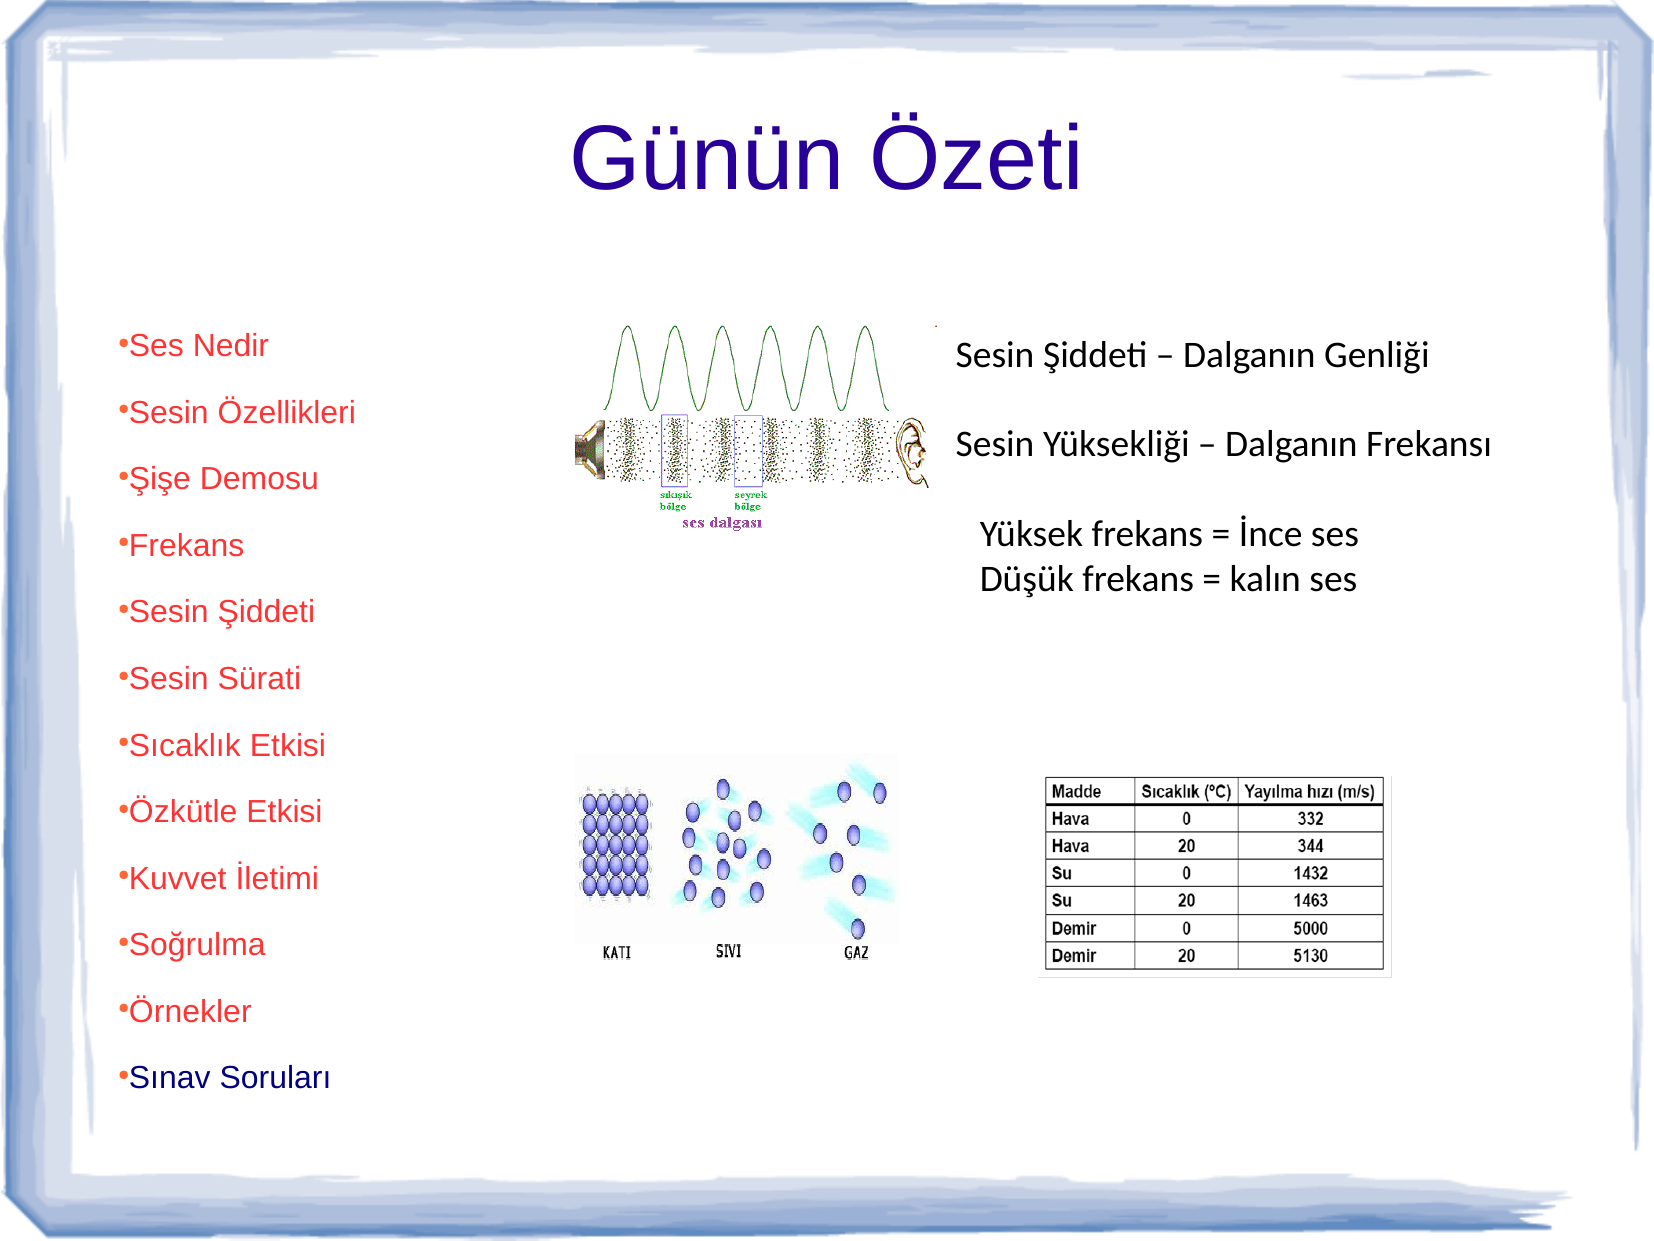

# Günün Özeti
Sesin Şiddeti – Dalganın Genliği
Ses Nedir
Sesin Özellikleri
Şişe Demosu
Frekans
Sesin Şiddeti
Sesin Sürati
Sıcaklık Etkisi
Özkütle Etkisi
Kuvvet İletimi
Soğrulma
Örnekler
Sınav Soruları
Sesin Yüksekliği – Dalganın Frekansı
Yüksek frekans = İnce ses
Düşük frekans = kalın ses